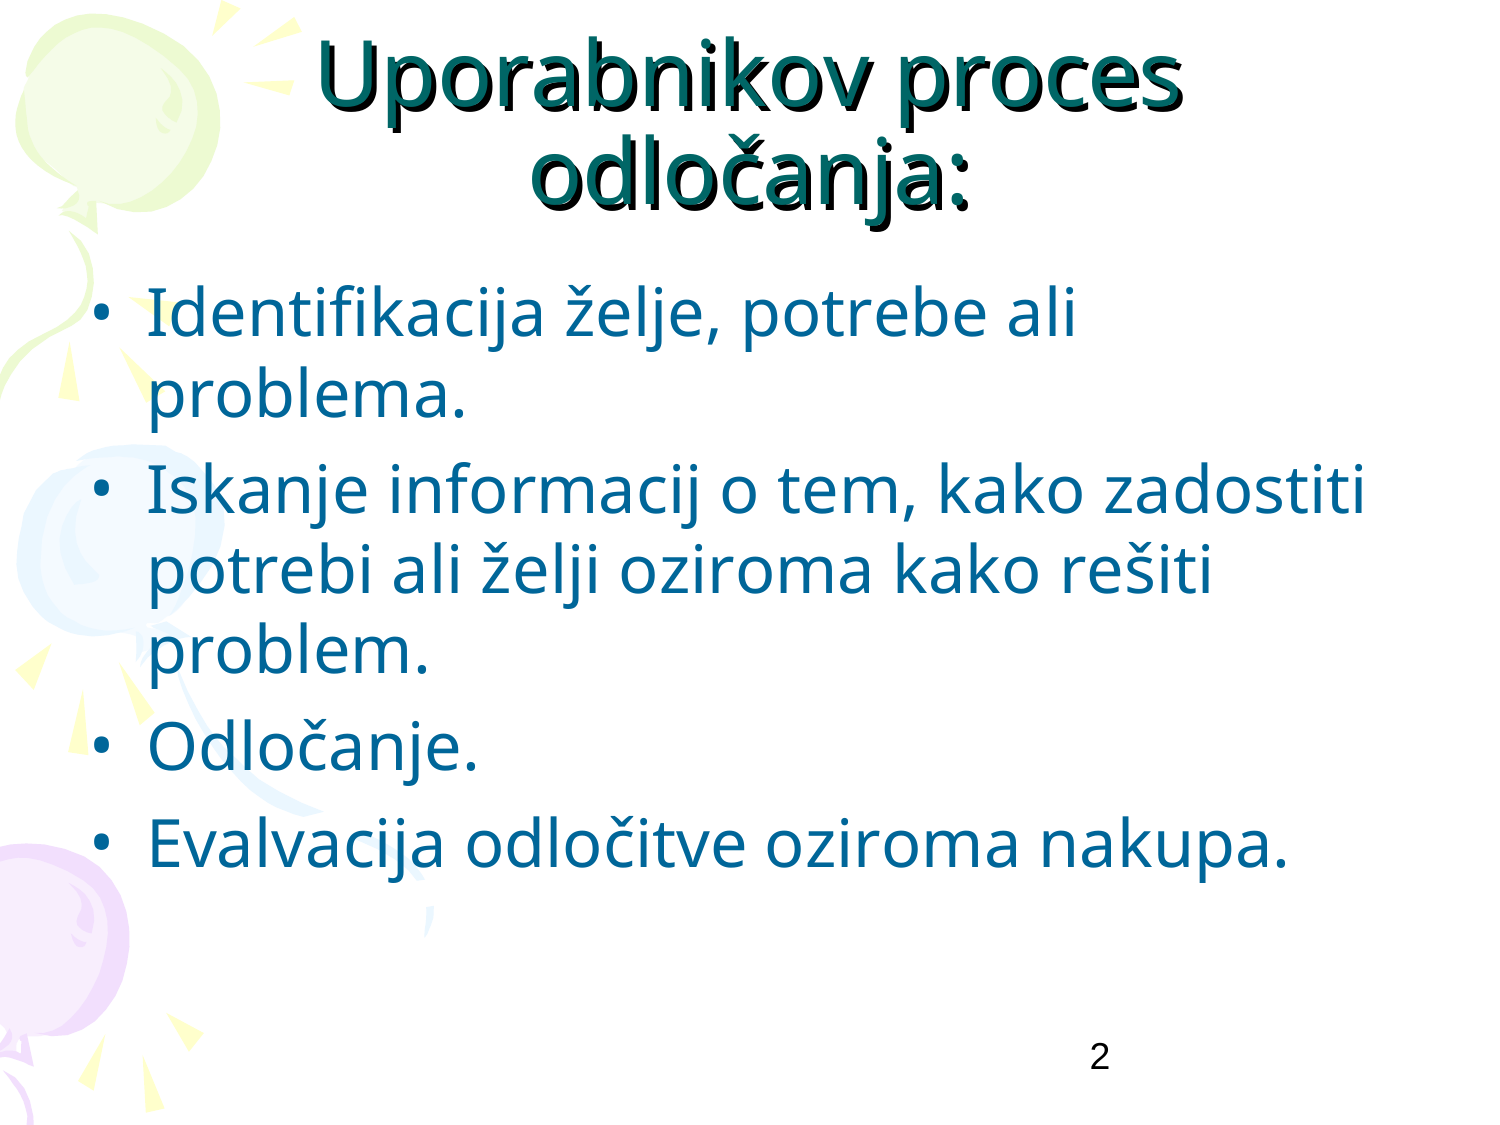

# Uporabnikov proces odločanja:
Identifikacija želje, potrebe ali problema.
Iskanje informacij o tem, kako zadostiti potrebi ali želji oziroma kako rešiti problem.
Odločanje.
Evalvacija odločitve oziroma nakupa.
2